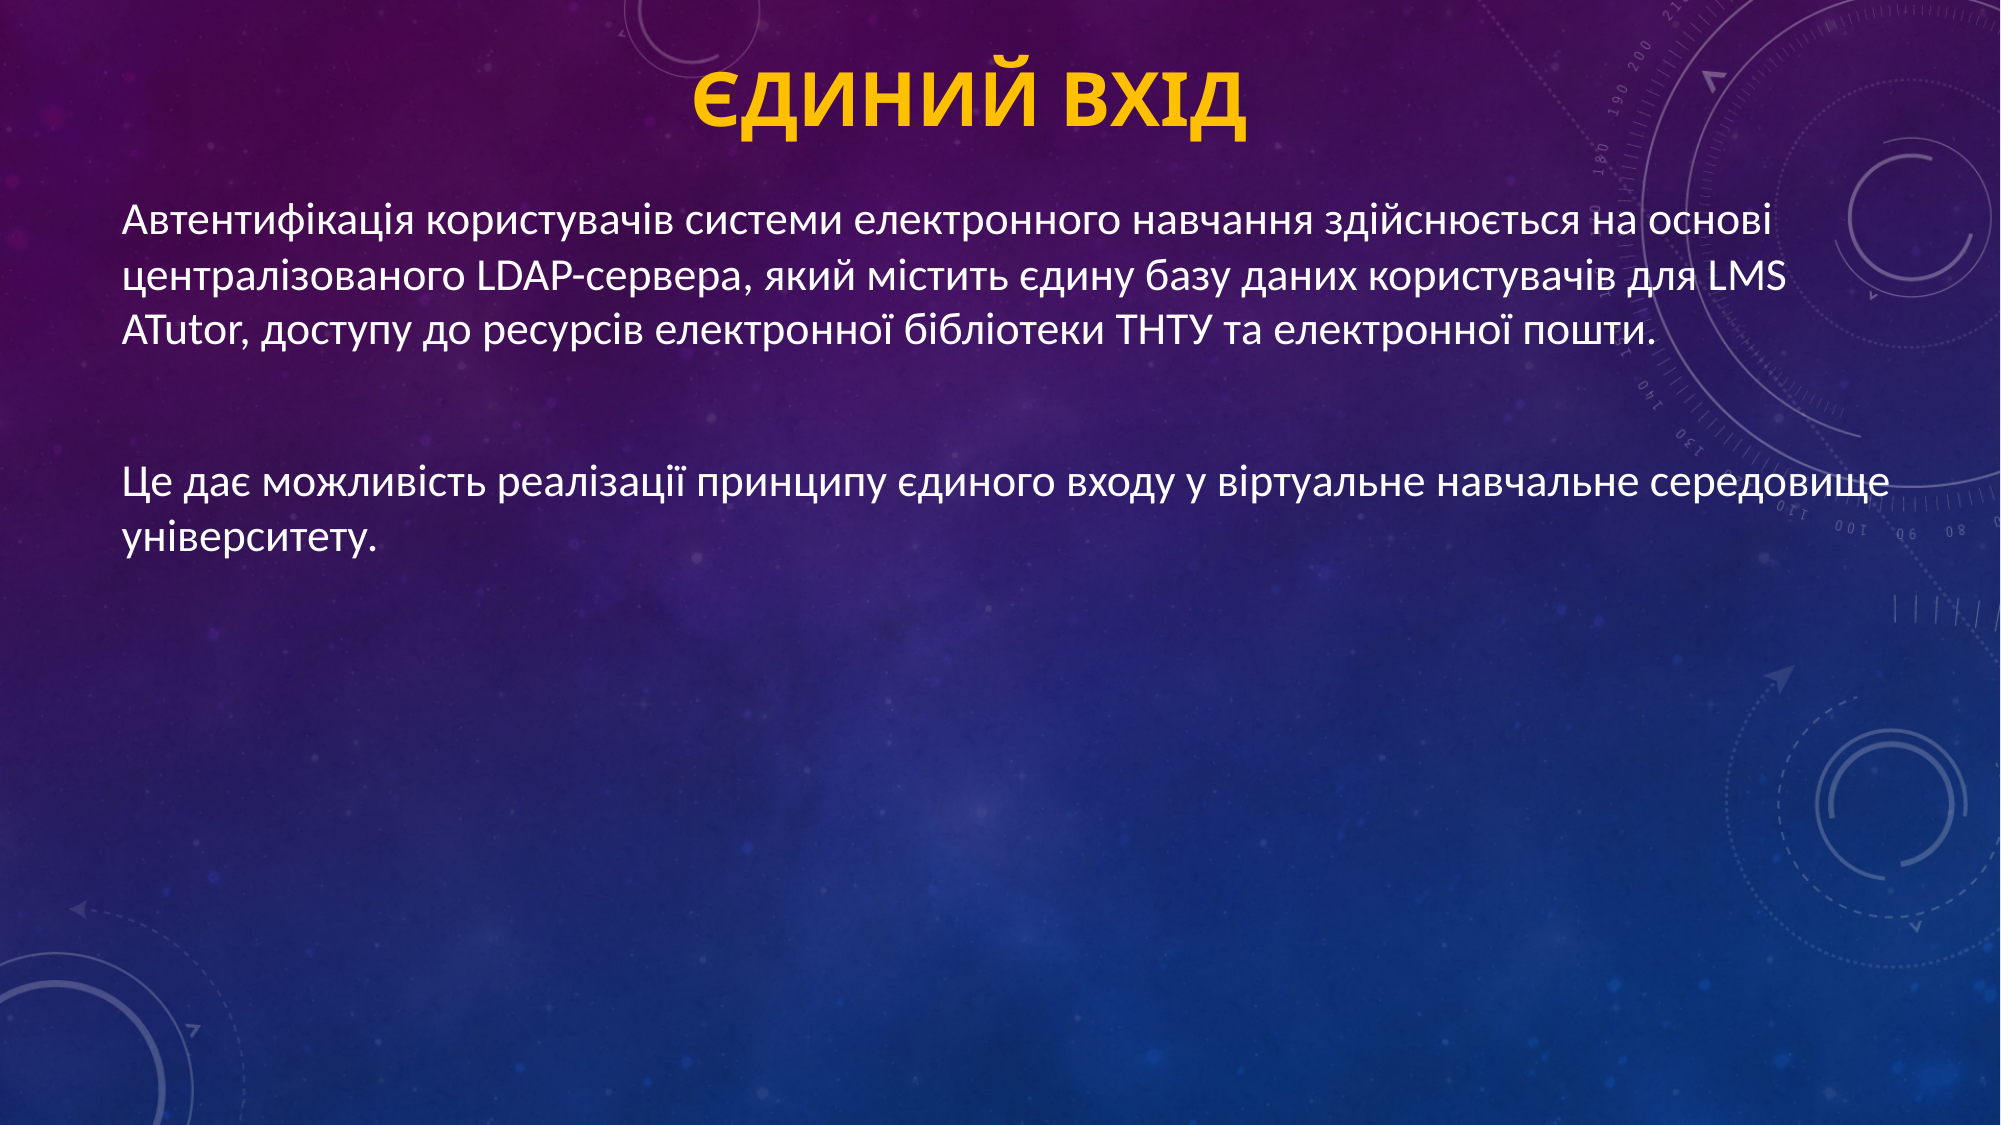

# ЄДИНИЙ ВХІД
Автентифікація користувачів системи електронного навчання здійснюється на основі централізованого LDAP-сервера, який містить єдину базу даних користувачів для LMS ATutor, доступу до ресурсів електронної бібліотеки ТНТУ та електронної пошти.
Це дає можливість реалізації принципу єдиного входу у віртуальне навчальне середовище університету.